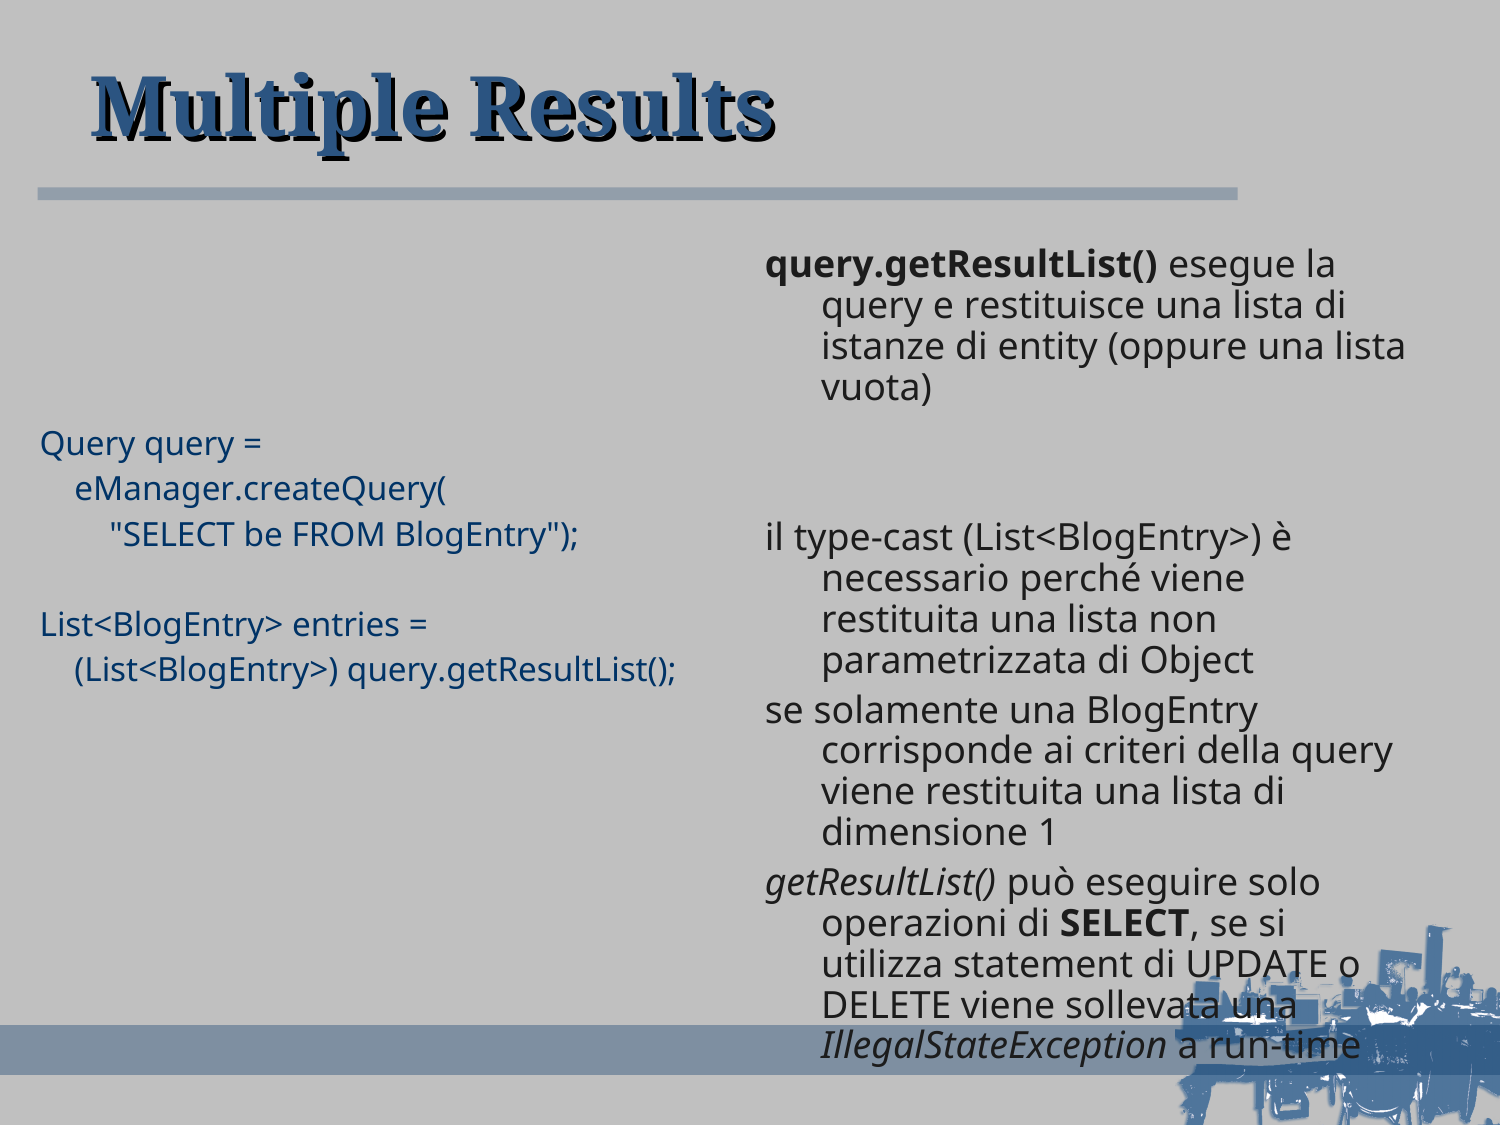

# Multiple Results
query.getResultList() esegue la query e restituisce una lista di istanze di entity (oppure una lista vuota)
il type-cast (List<BlogEntry>) è necessario perché viene restituita una lista non parametrizzata di Object
se solamente una BlogEntry corrisponde ai criteri della query viene restituita una lista di dimensione 1
getResultList() può eseguire solo operazioni di SELECT, se si utilizza statement di UPDATE o DELETE viene sollevata una IllegalStateException a run-time
Query query =
 eManager.createQuery(
 "SELECT be FROM BlogEntry");
List<BlogEntry> entries =
 (List<BlogEntry>) query.getResultList();